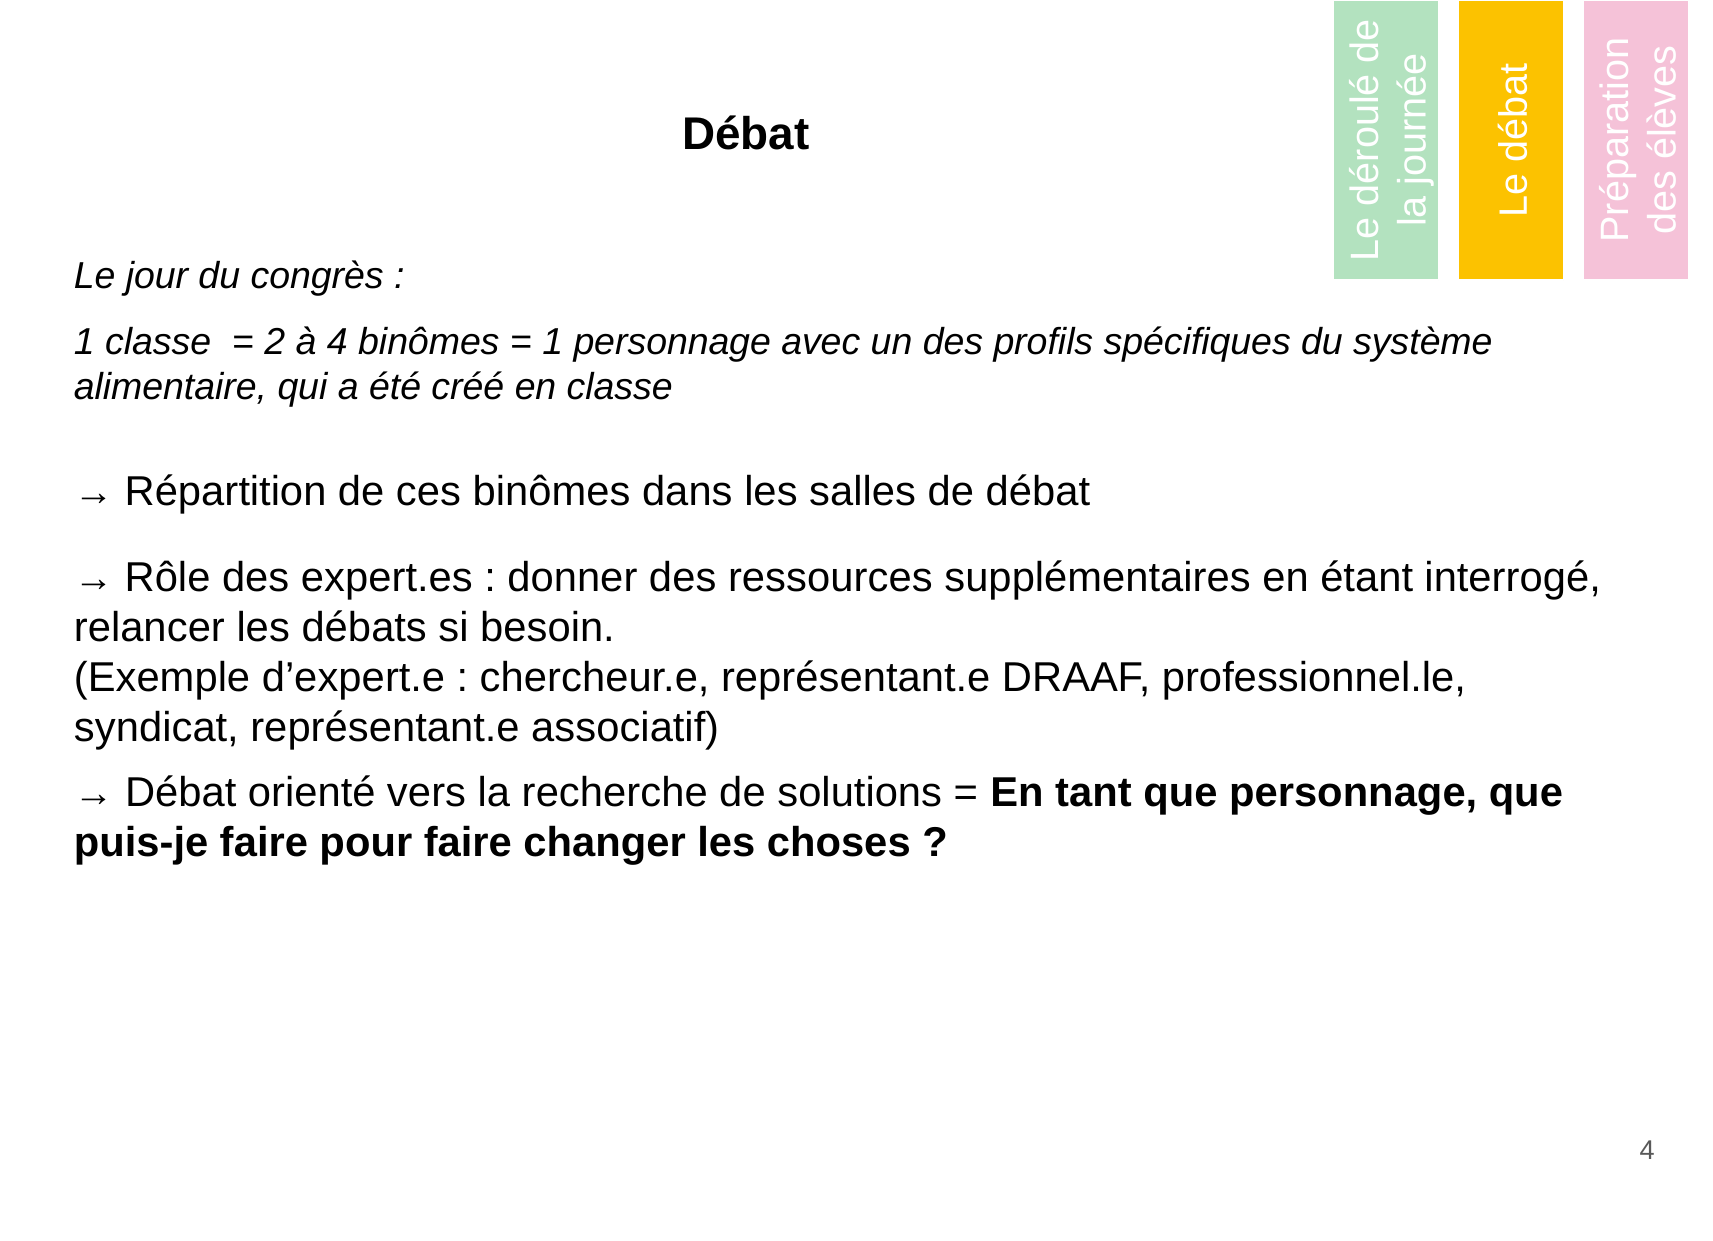

Le déroulé de la journée
Le débat
Préparation des élèves
Débat
Le jour du congrès :
1 classe = 2 à 4 binômes = 1 personnage avec un des profils spécifiques du système alimentaire, qui a été créé en classe
→ Répartition de ces binômes dans les salles de débat
→ Rôle des expert.es : donner des ressources supplémentaires en étant interrogé, relancer les débats si besoin.
(Exemple d’expert.e : chercheur.e, représentant.e DRAAF, professionnel.le, syndicat, représentant.e associatif)
→ Débat orienté vers la recherche de solutions = En tant que personnage, que puis-je faire pour faire changer les choses ?